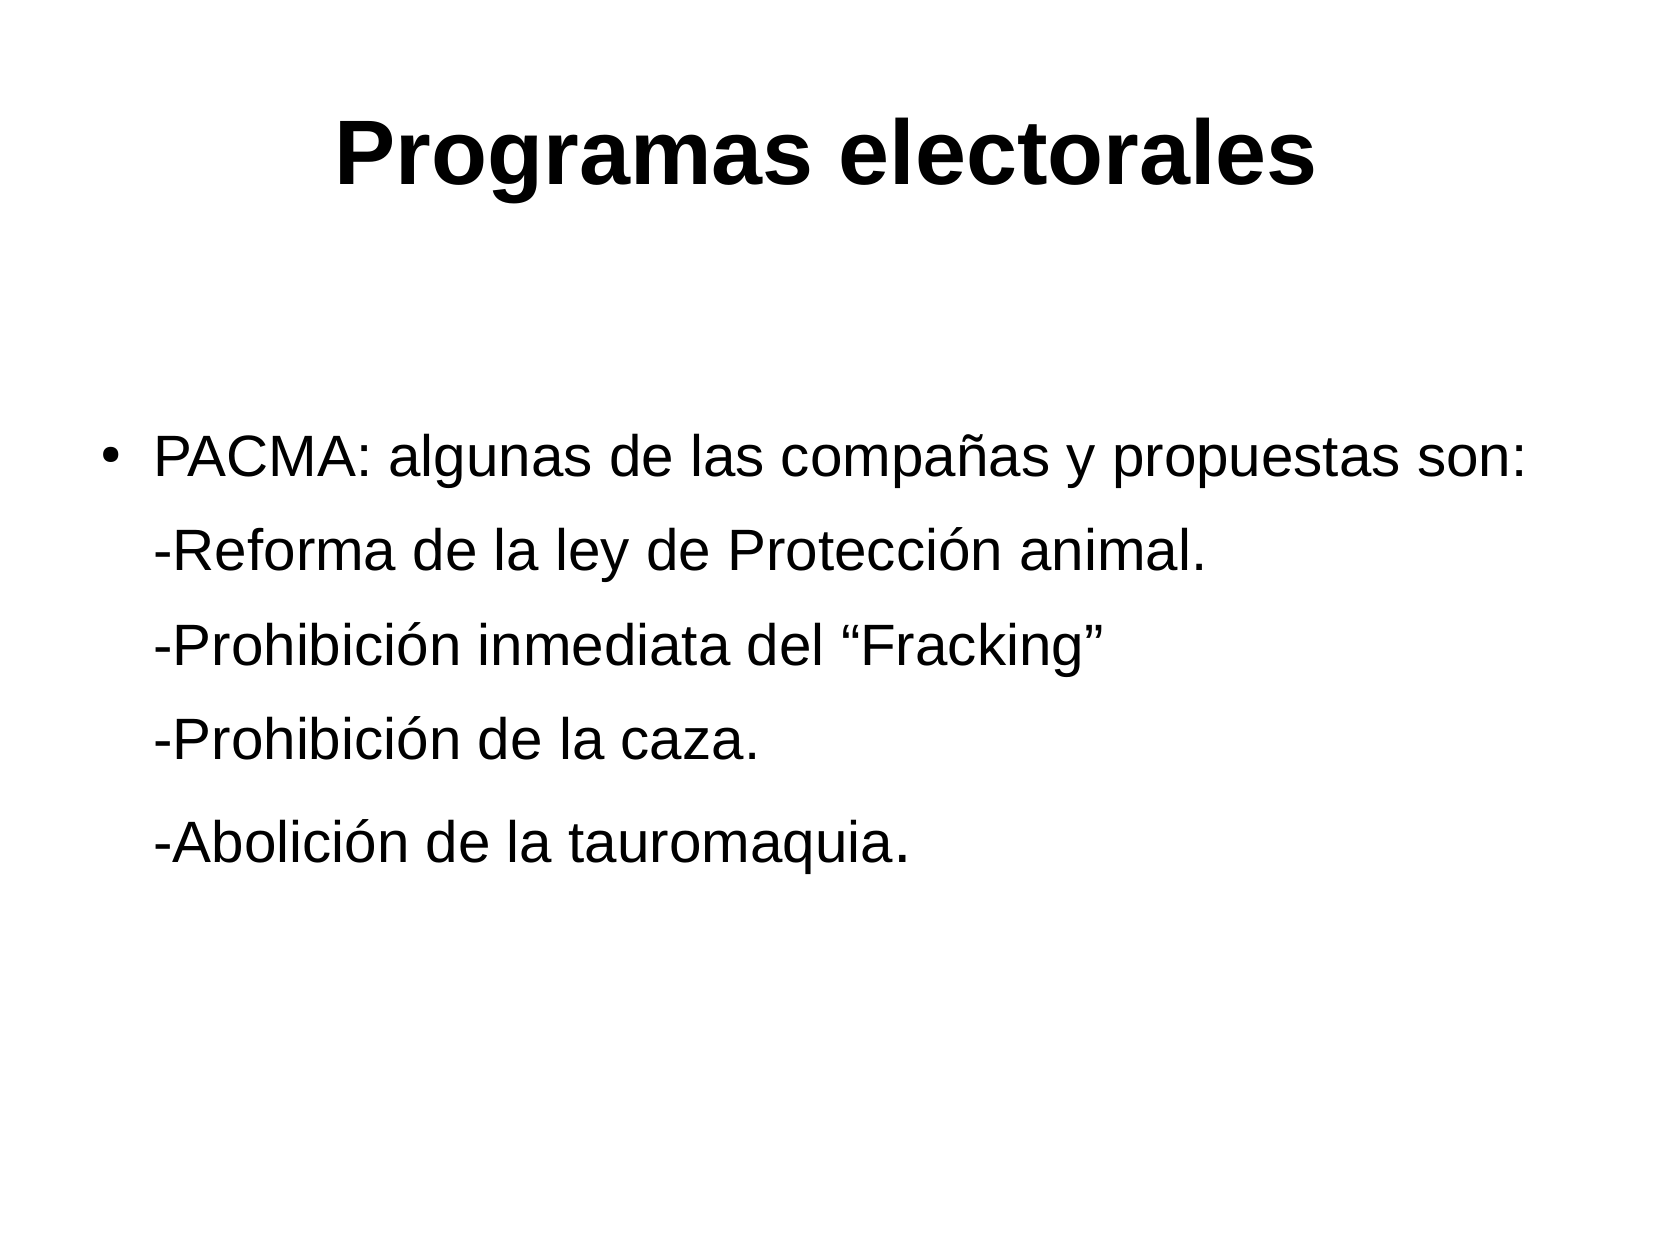

# Programas electorales
PACMA: algunas de las compañas y propuestas son:
-Reforma de la ley de Protección animal.
-Prohibición inmediata del “Fracking”
-Prohibición de la caza.
-Abolición de la tauromaquia.